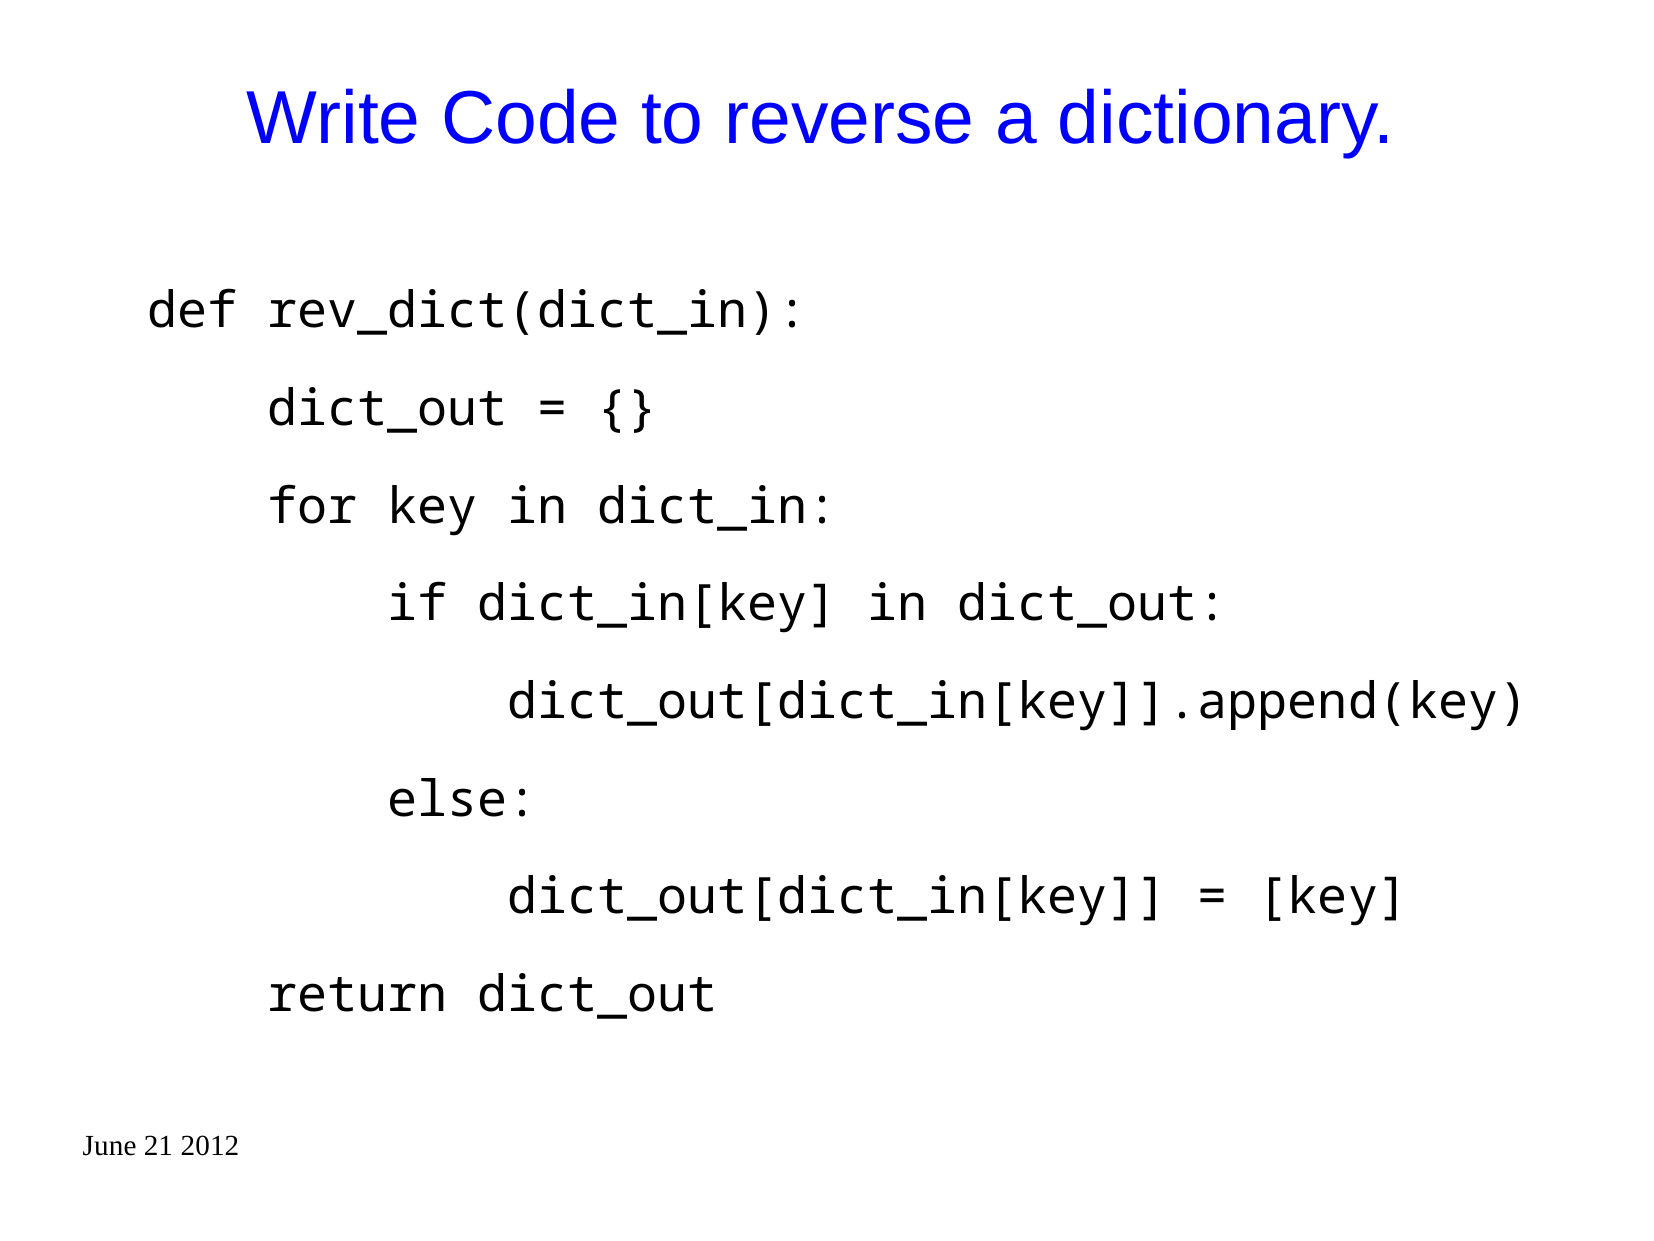

# Write Code to reverse a dictionary.
def rev_dict(dict_in):
 dict_out = {}
 for key in dict_in:
 if dict_in[key] in dict_out:
 dict_out[dict_in[key]].append(key)
 else:
 dict_out[dict_in[key]] = [key]
 return dict_out
June 21 2012